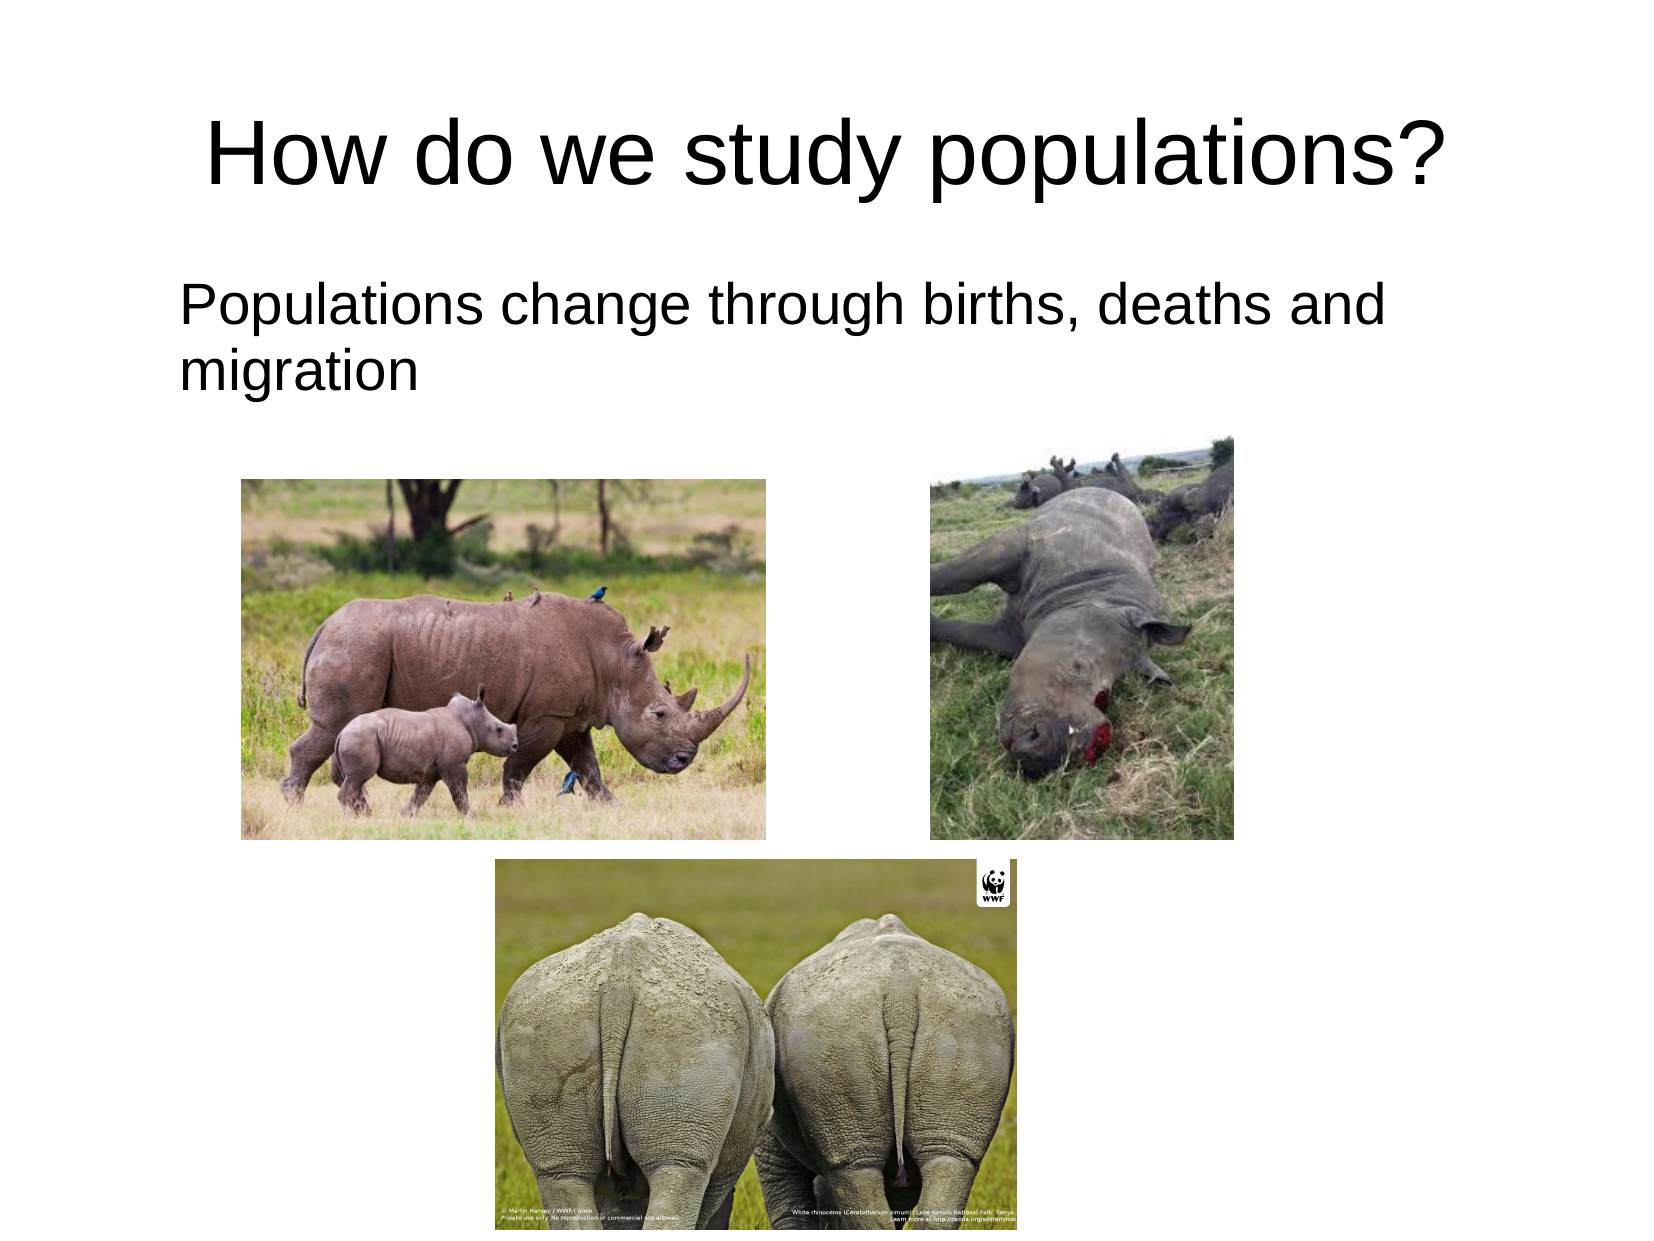

# How do we study populations?
Populations change through births, deaths and migration